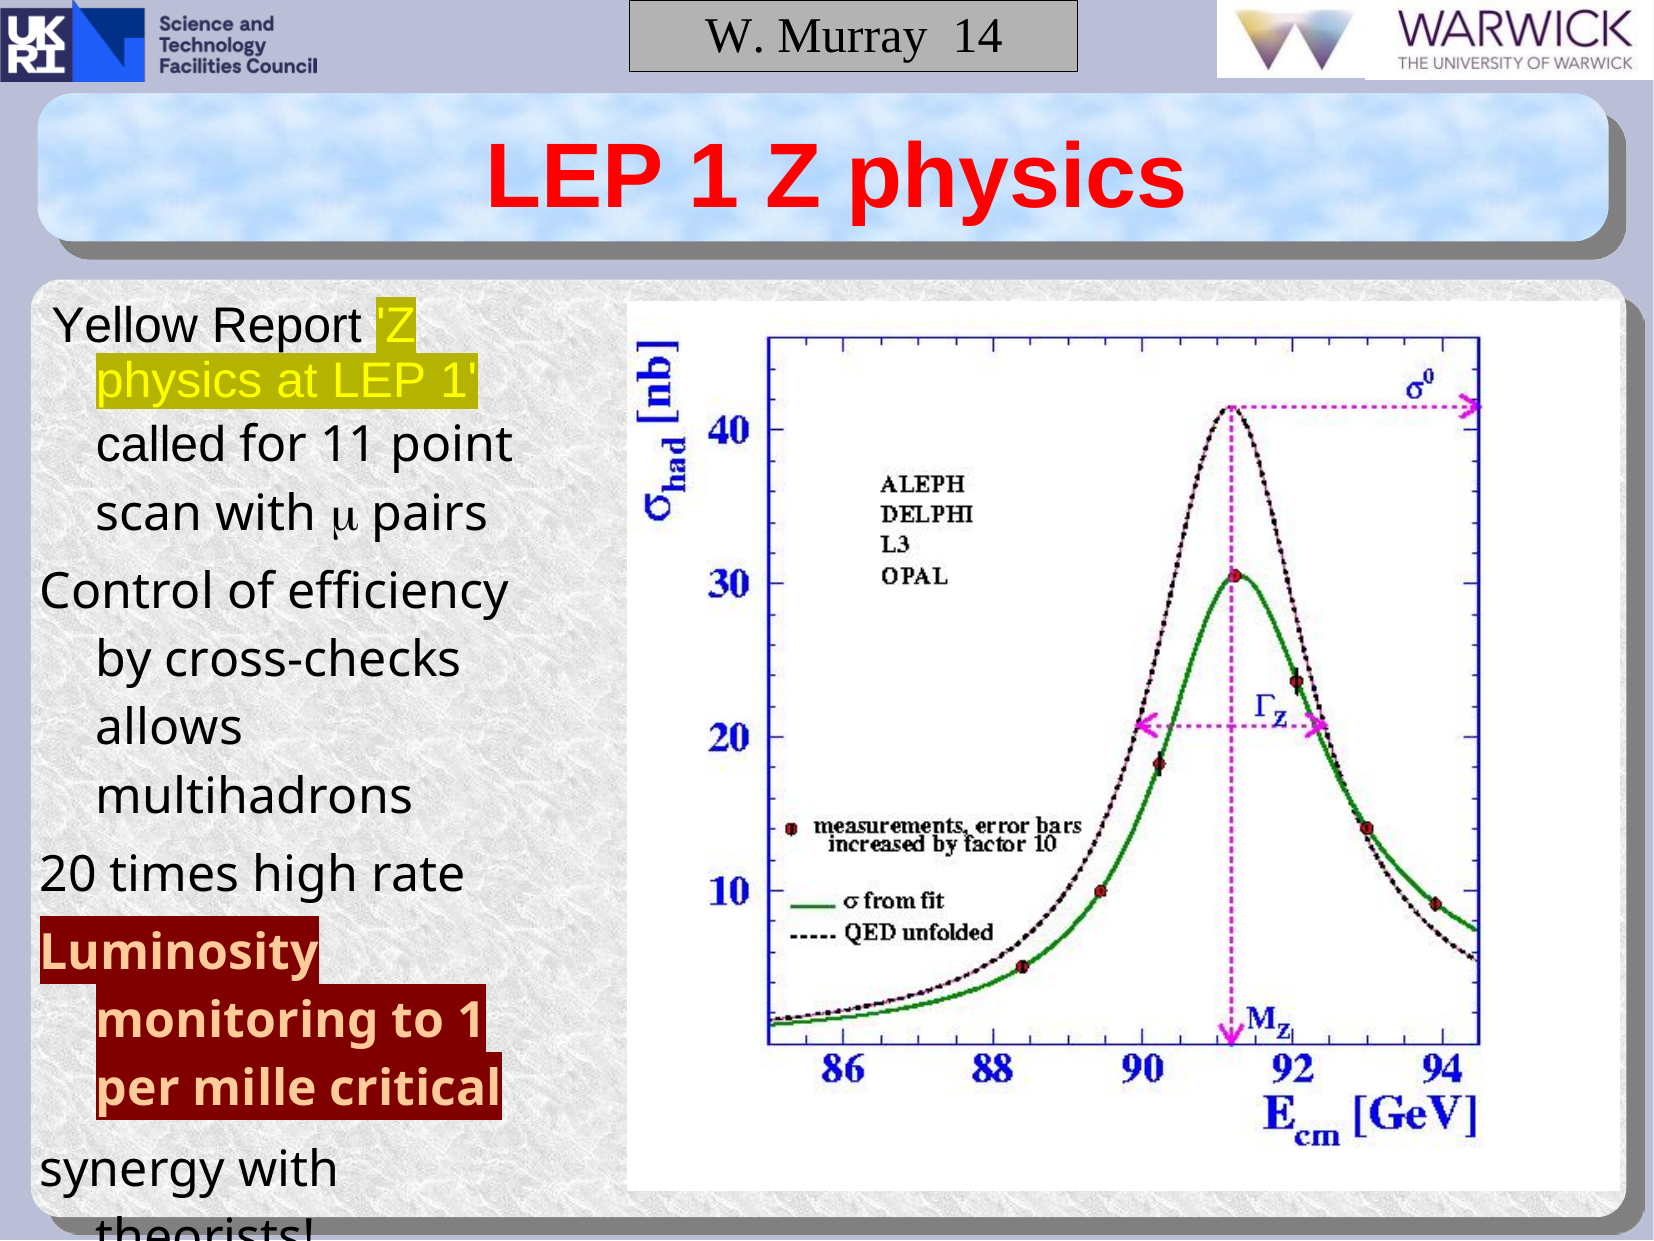

LEP 1 Z physics
# Yellow Report 'Z physics at LEP 1' called for 11 point scan with  pairs
Control of efficiency by cross-checks allows multihadrons
20 times high rate
Luminosity monitoring to 1 per mille critical
synergy with theorists!